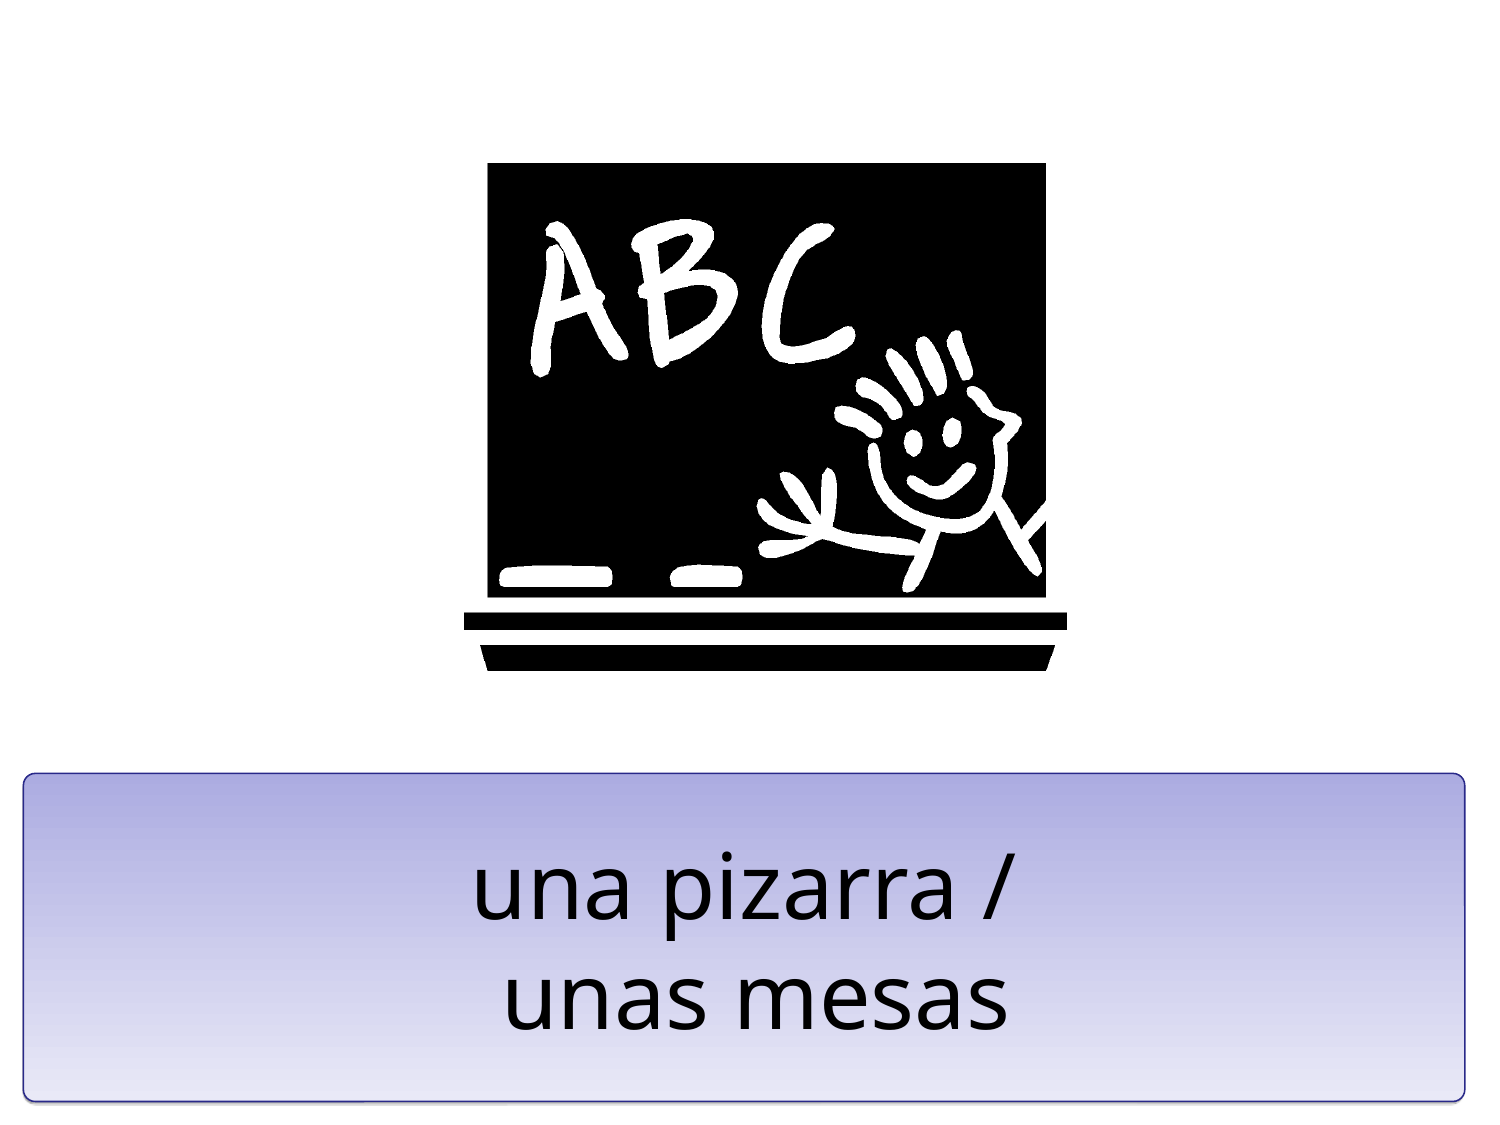

una pizarra /
 unas mesas
una pizarra